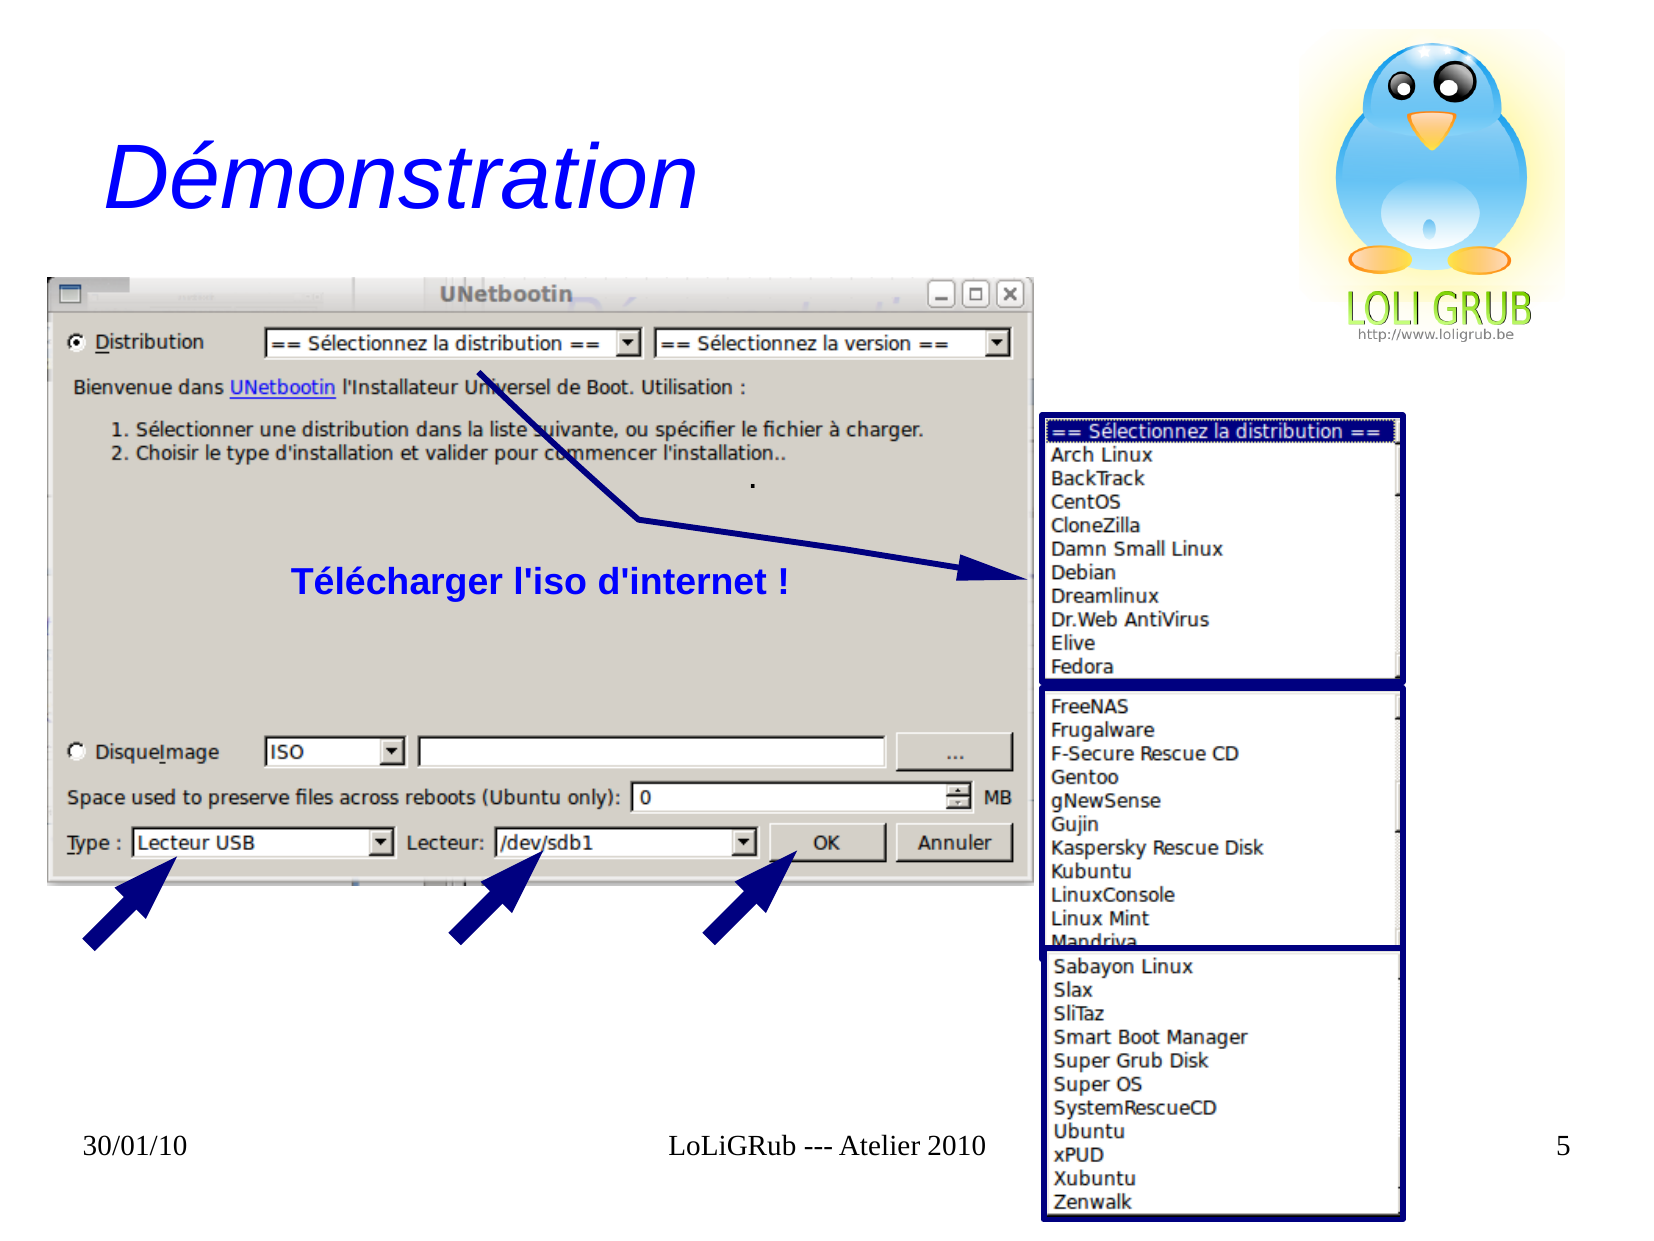

Démonstration
Télécharger l'iso d'internet !
.
30/01/10
LoLiGRub --- Atelier 2010
5